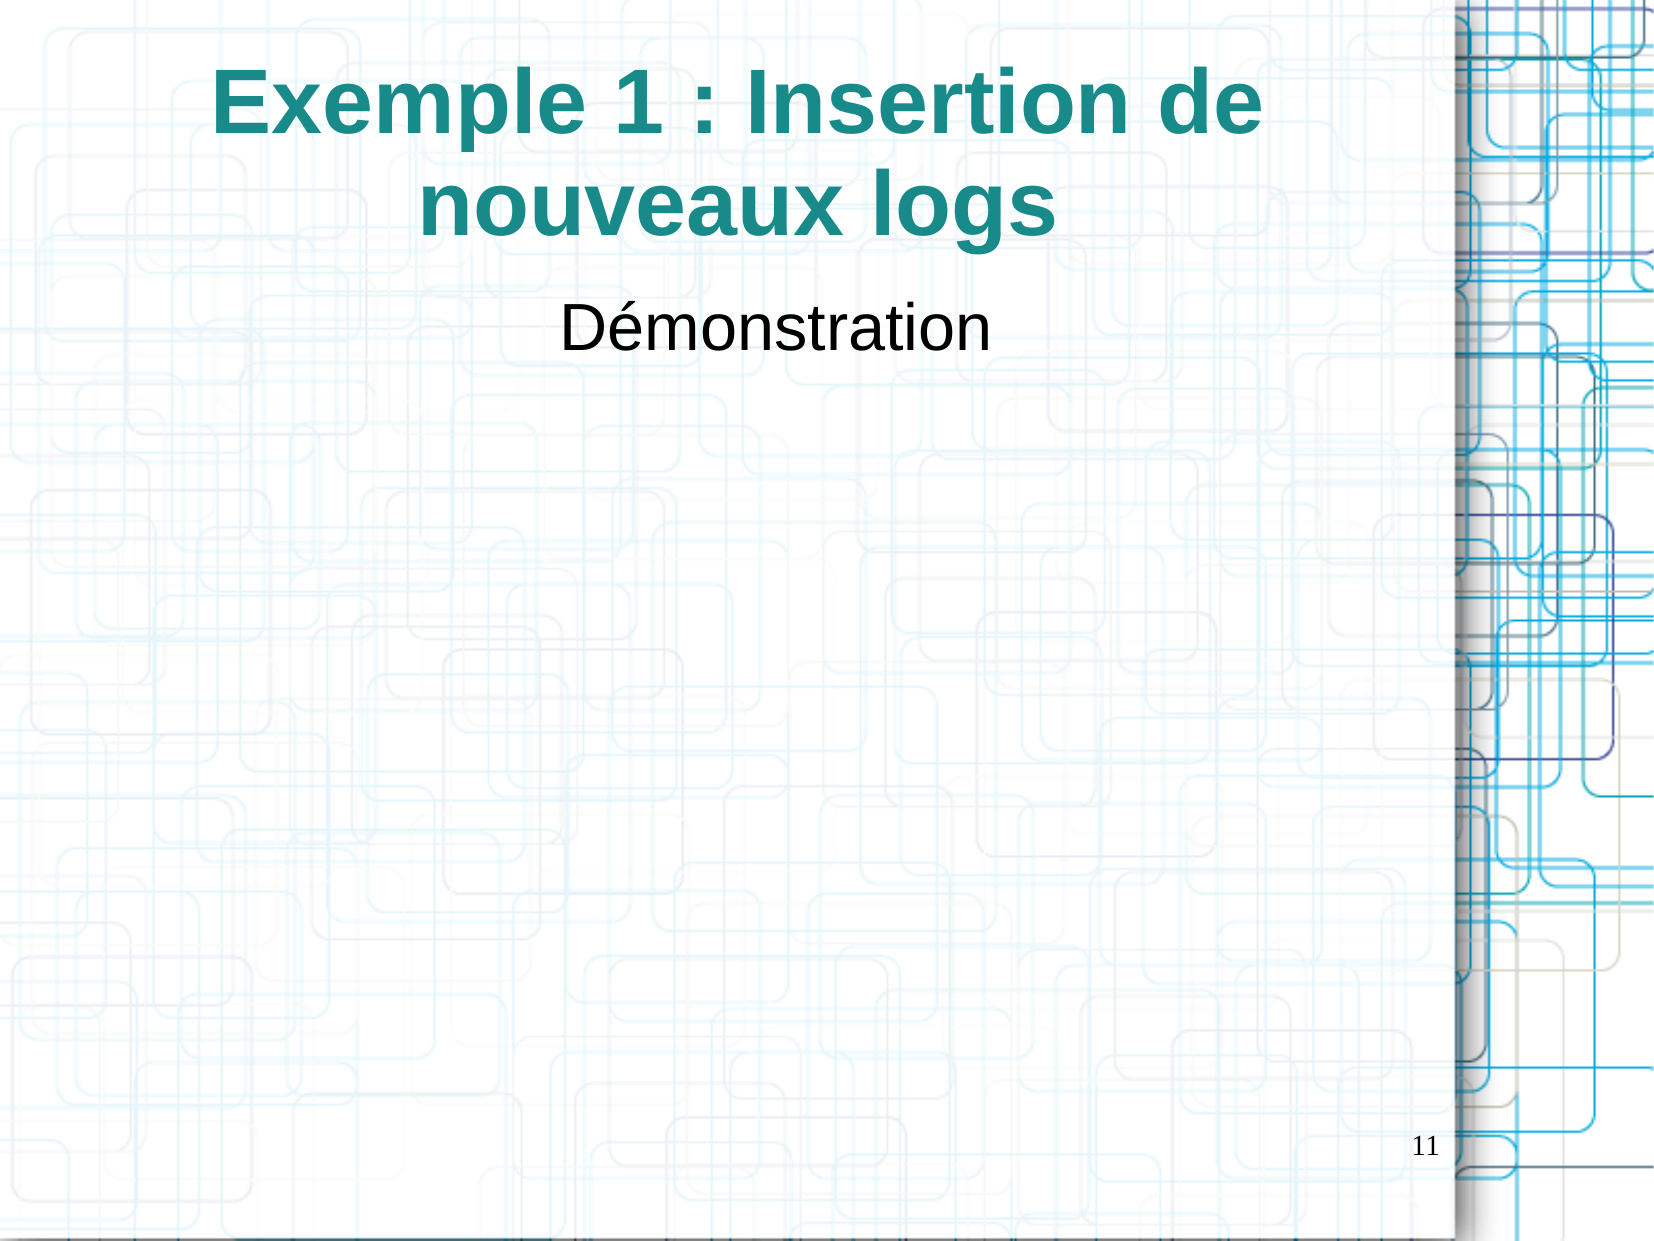

# Exemple 1 : Insertion de nouveaux logs
Démonstration
11